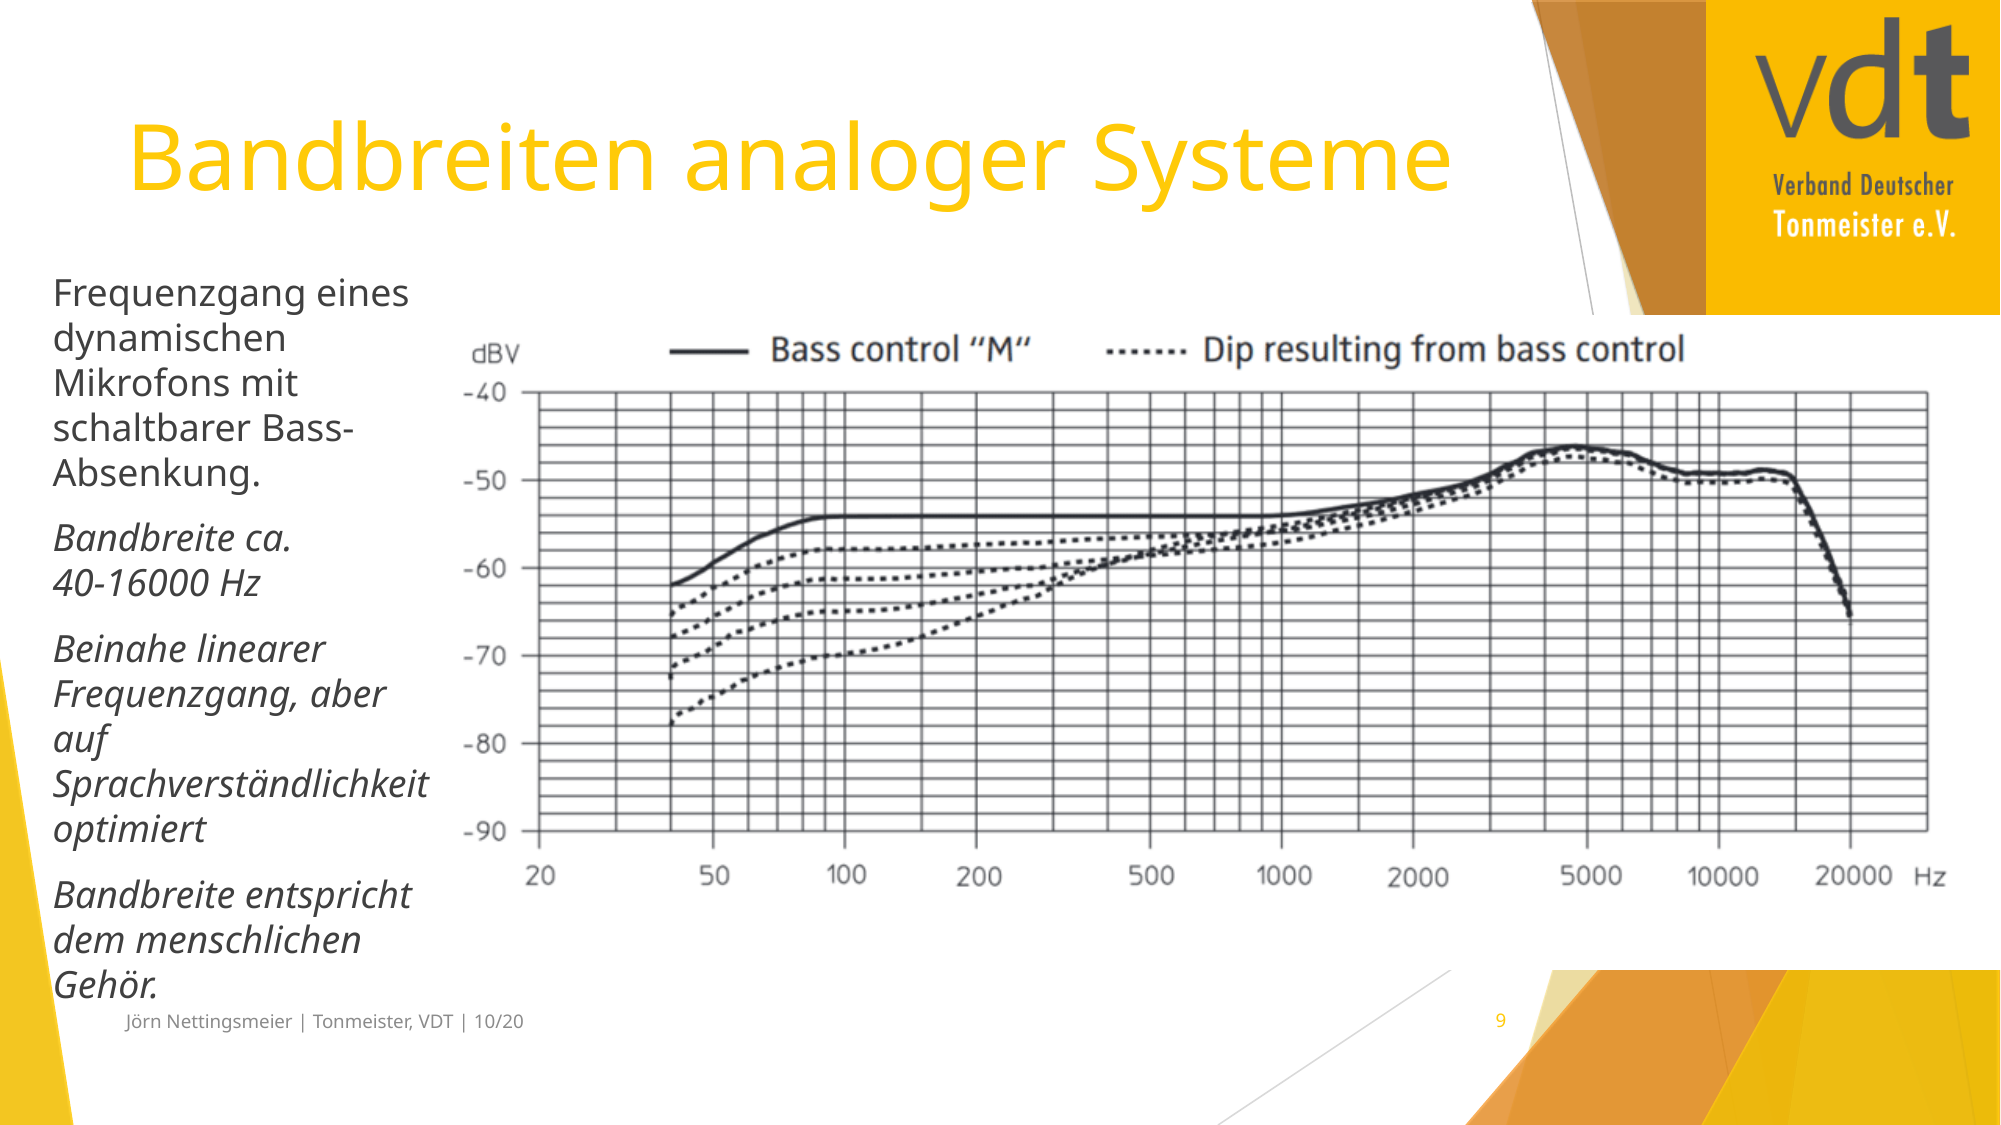

# Bandbreiten analoger Systeme
Frequenzgang eines dynamischen Mikrofons mit schaltbarer Bass-Absenkung.
Bandbreite ca.
40-16000 Hz
Beinahe linearer Frequenzgang, aber auf Sprachverständlichkeit optimiert
Bandbreite entspricht dem menschlichen Gehör.
Jörn Nettingsmeier | Tonmeister, VDT | 10/20